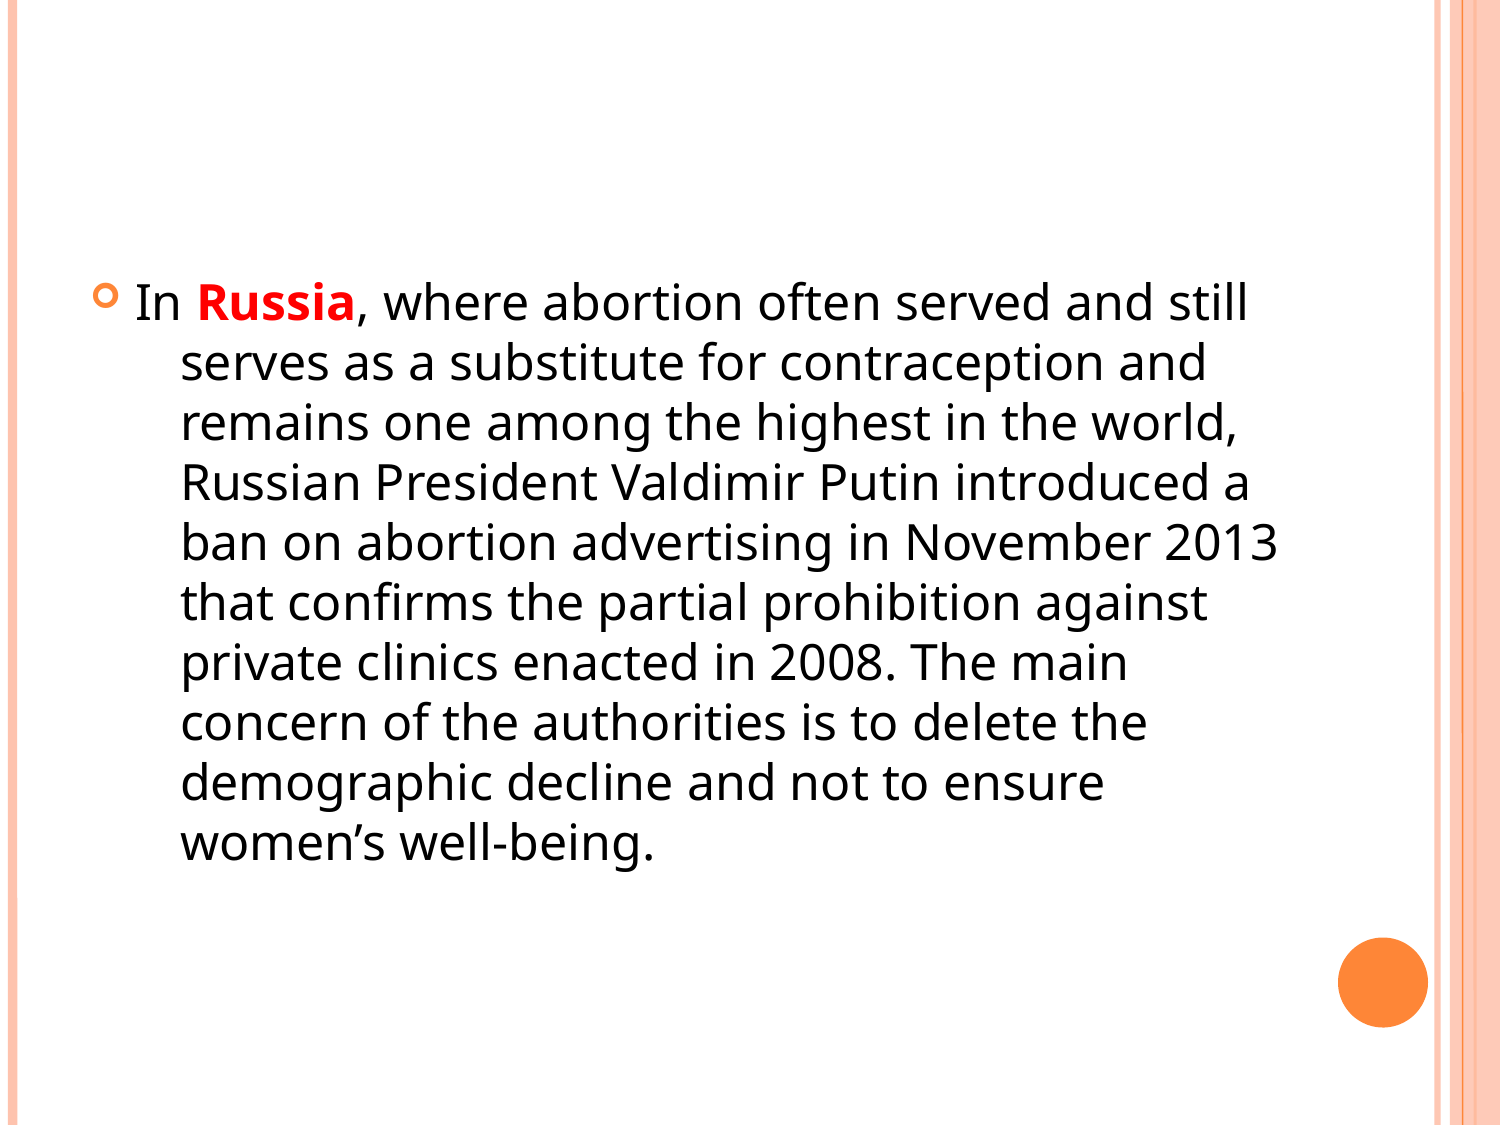

#
In Russia, where abortion often served and still serves as a substitute for contraception and remains one among the highest in the world, Russian President Valdimir Putin introduced a ban on abortion advertising in November 2013 that confirms the partial prohibition against private clinics enacted in 2008. The main concern of the authorities is to delete the demographic decline and not to ensure women’s well-being.